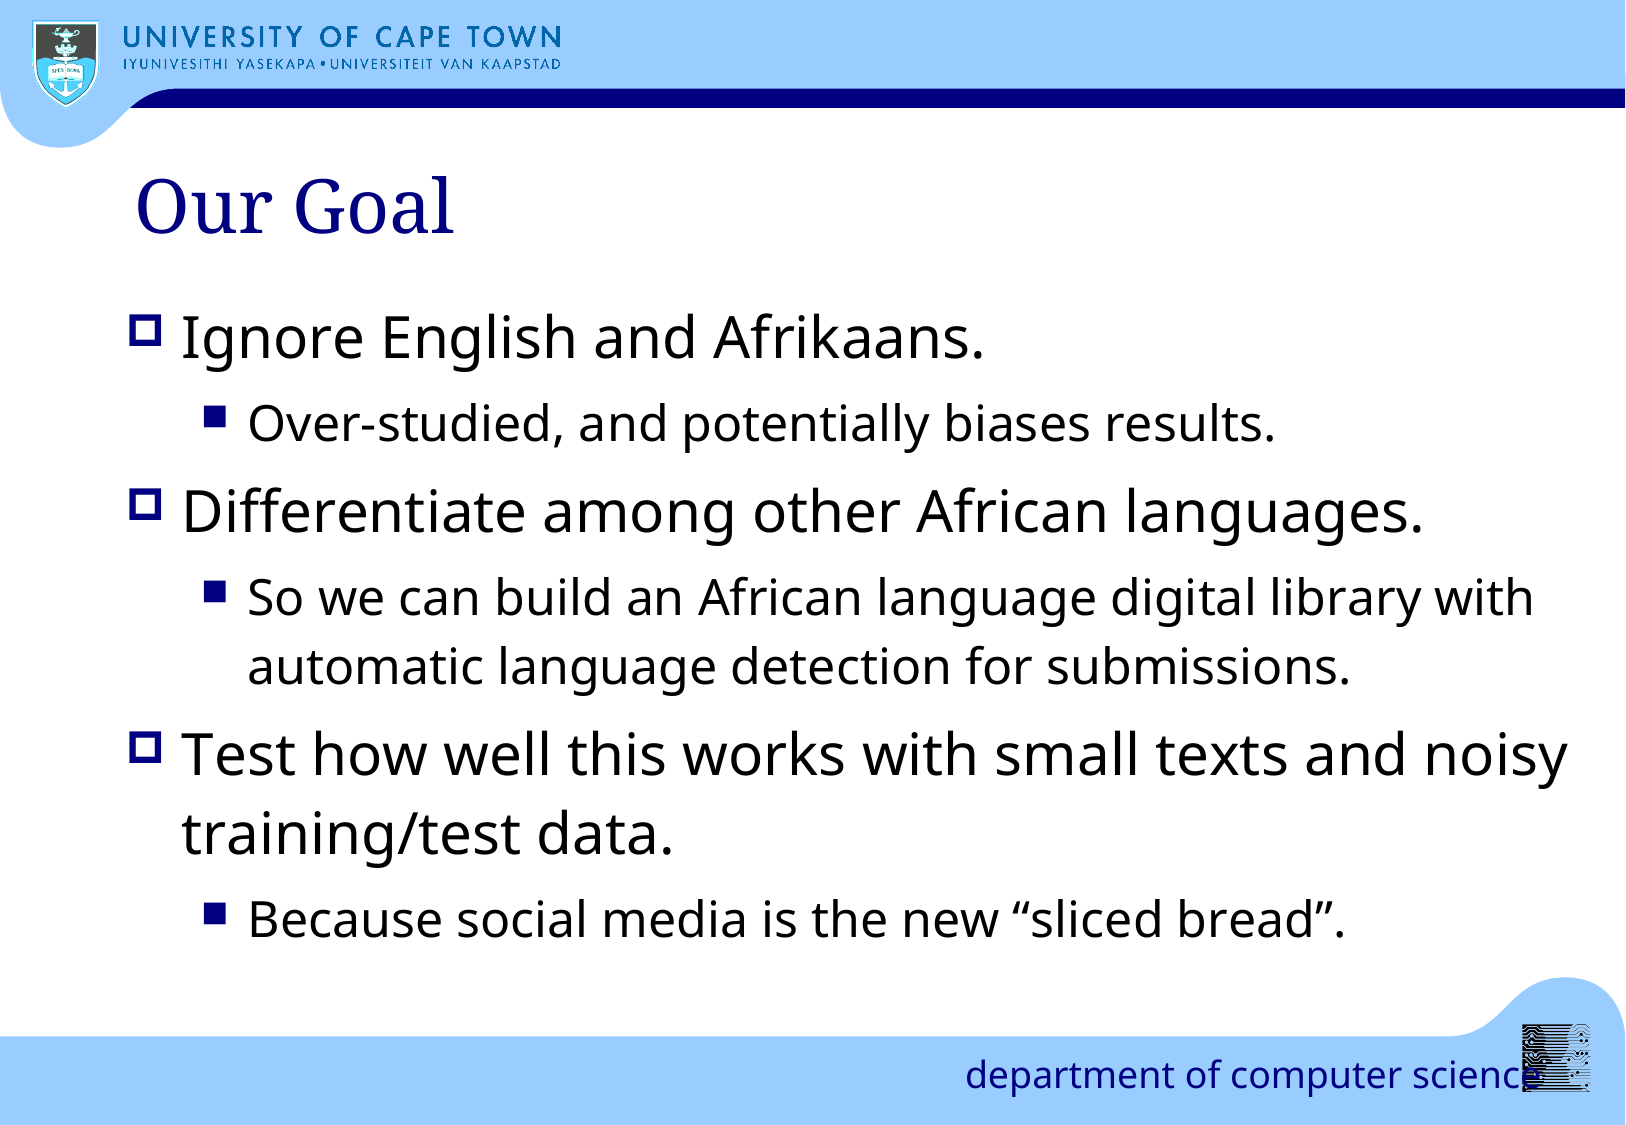

# Our Goal
Ignore English and Afrikaans.
Over-studied, and potentially biases results.
Differentiate among other African languages.
So we can build an African language digital library with automatic language detection for submissions.
Test how well this works with small texts and noisy training/test data.
Because social media is the new “sliced bread”.